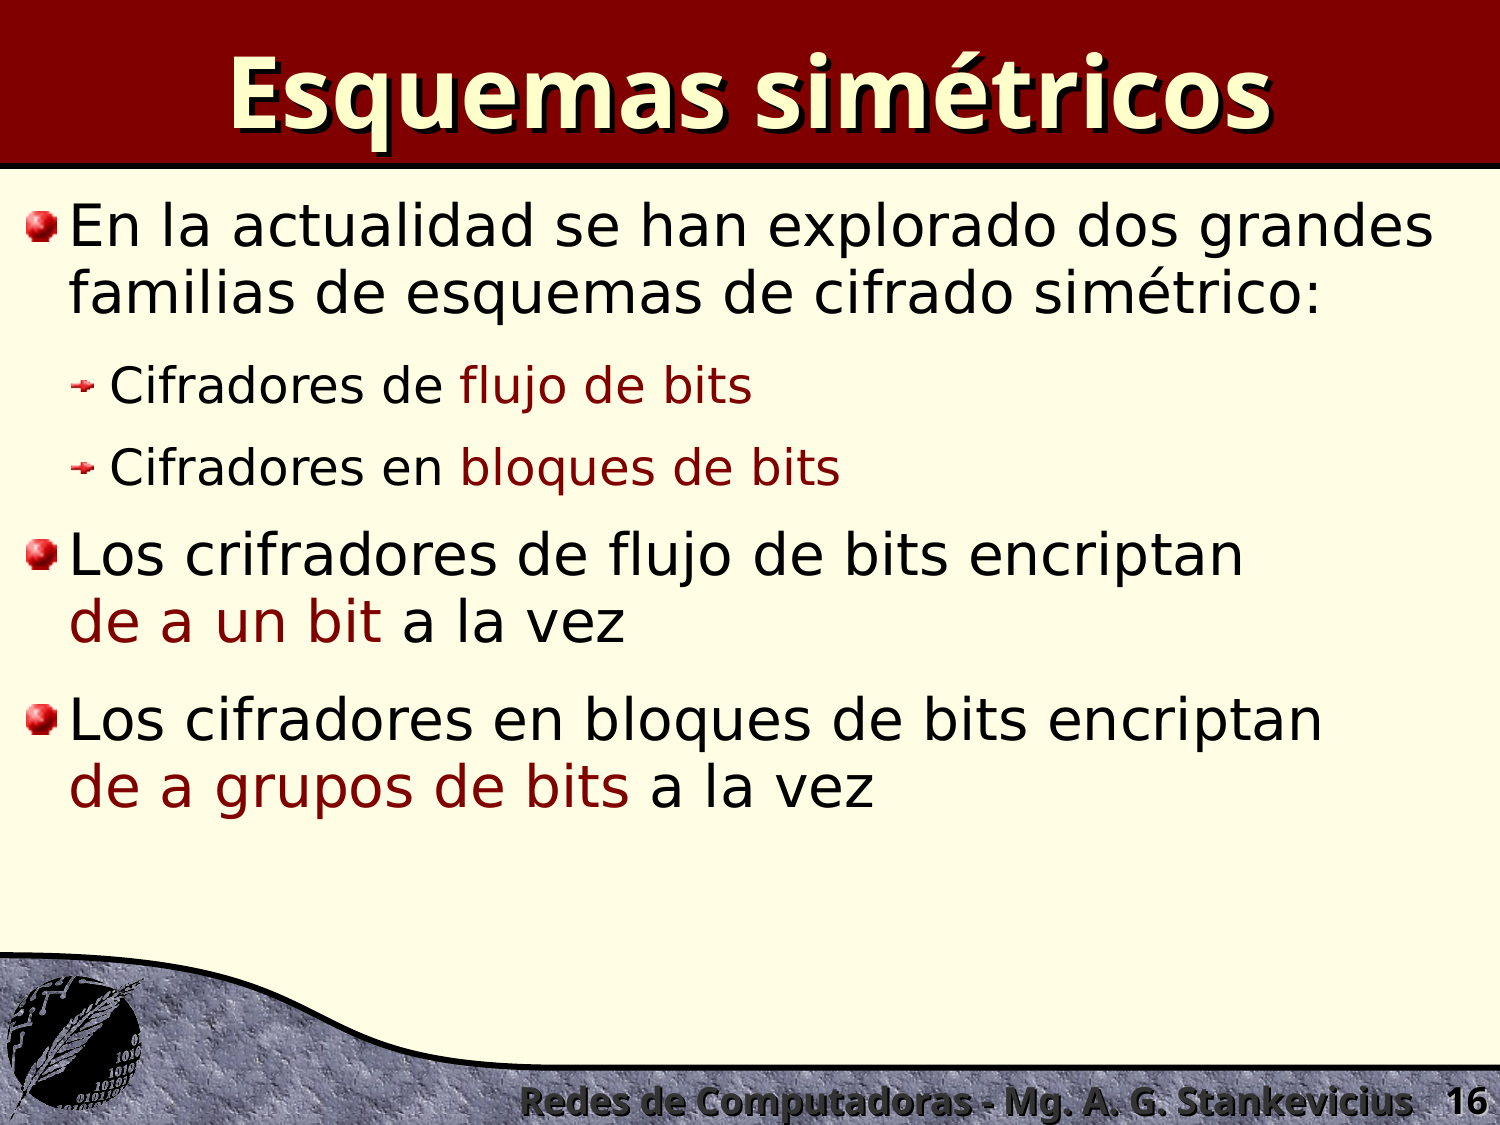

# Esquemas simétricos
En la actualidad se han explorado dos grandes familias de esquemas de cifrado simétrico:
Cifradores de flujo de bits
Cifradores en bloques de bits
Los crifradores de flujo de bits encriptan
de a un bit a la vez
Los cifradores en bloques de bits encriptan
de a grupos de bits a la vez
16